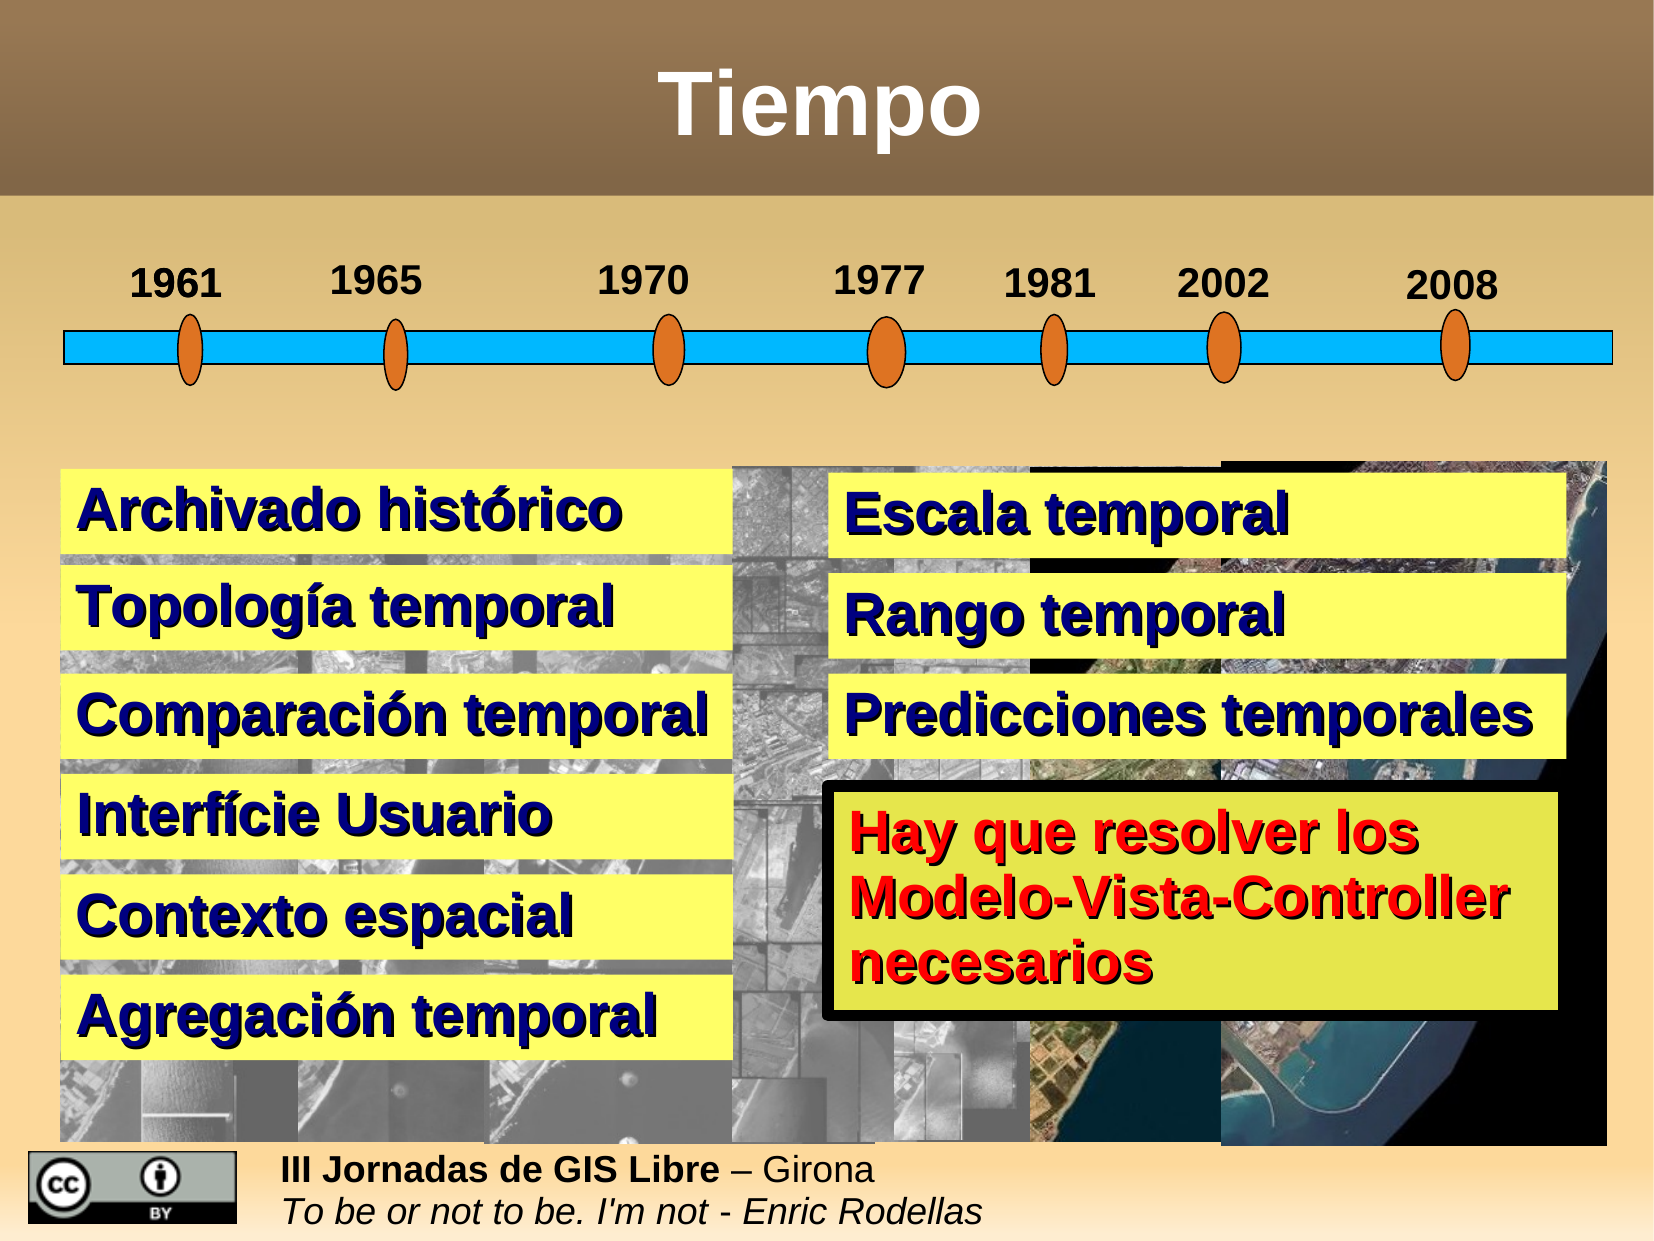

# Tiempo
1965
1970
1977
1961
1961
1981
2002
2008
Archivado histórico
Escala temporal
Topología temporal
Rango temporal
Comparación temporal
Predicciones temporales
Interfície Usuario
Hay que resolver los Modelo-Vista-Controller
necesarios
Contexto espacial
Agregación temporal
III Jornadas de GIS Libre – Girona
To be or not to be. I'm not - Enric Rodellas